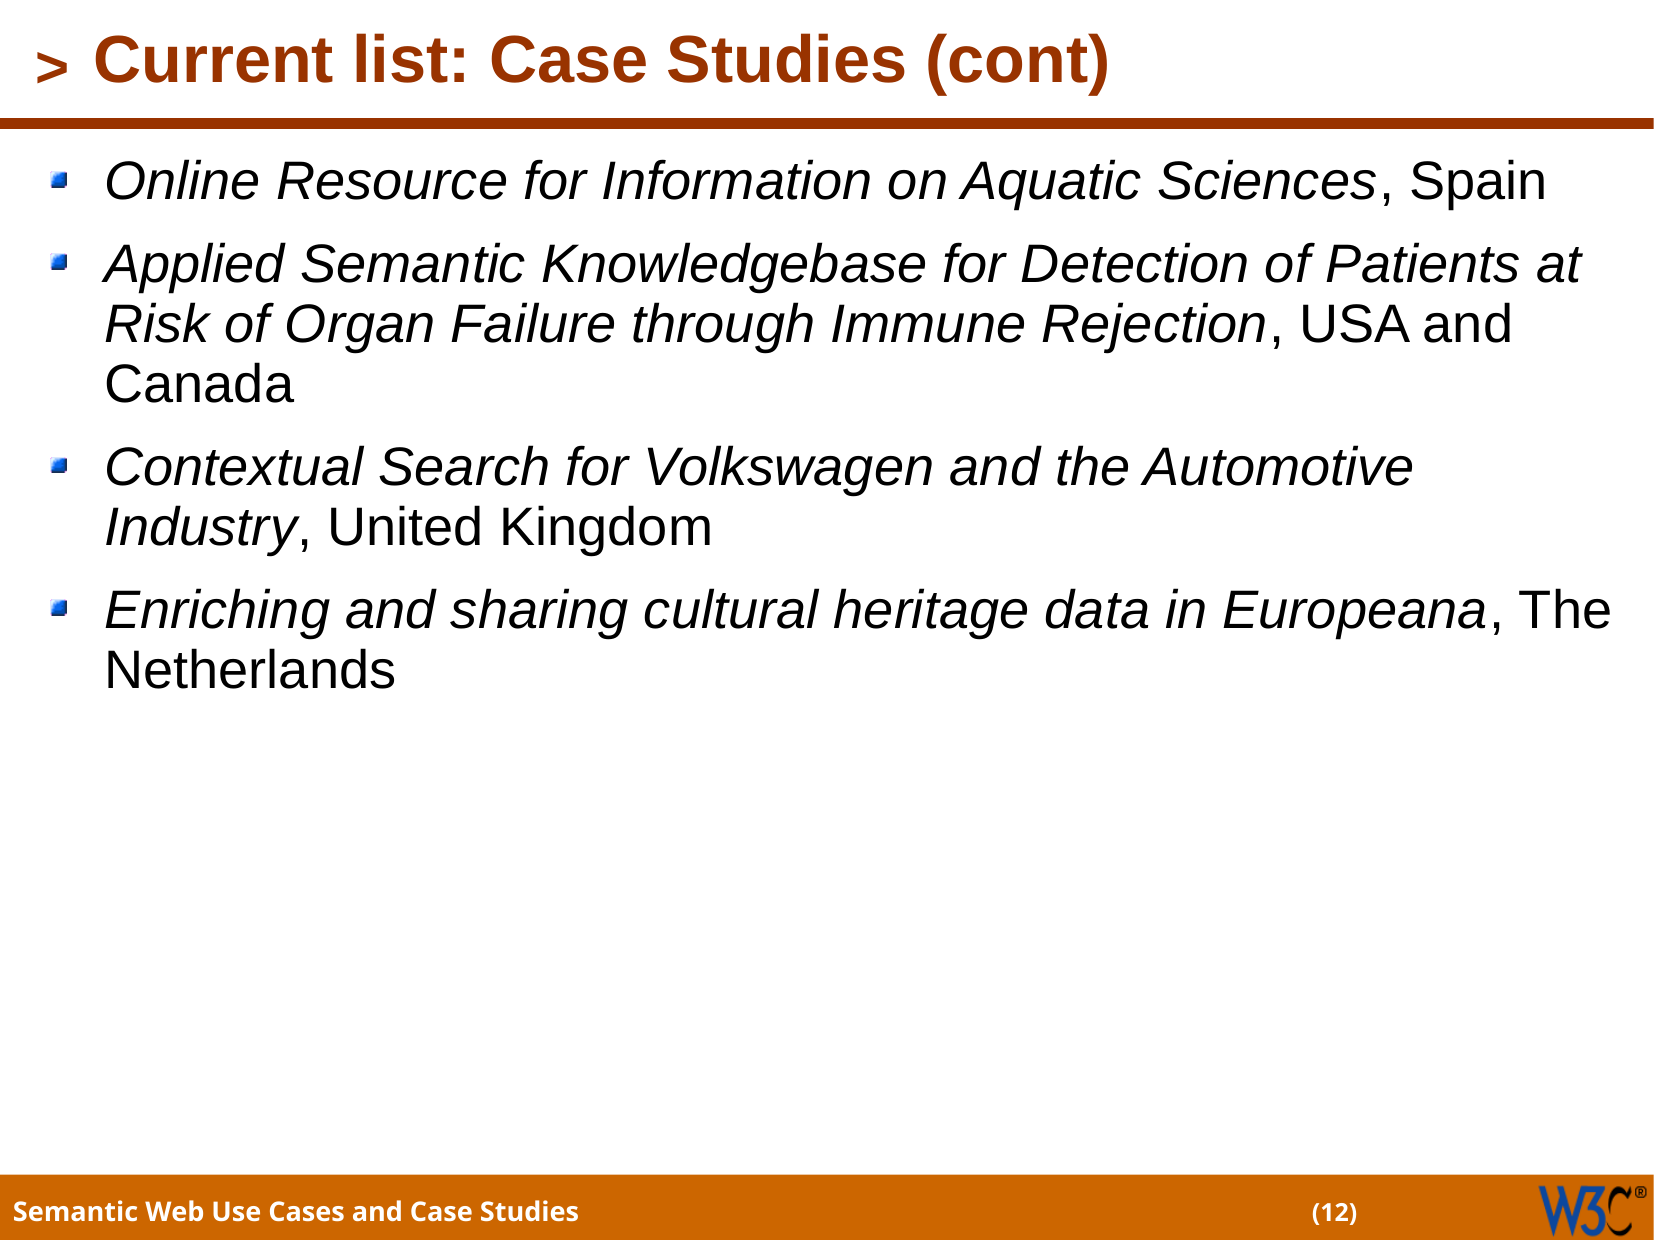

# Current list: Case Studies (cont)
Online Resource for Information on Aquatic Sciences, Spain
Applied Semantic Knowledgebase for Detection of Patients at Risk of Organ Failure through Immune Rejection, USA and Canada
Contextual Search for Volkswagen and the Automotive Industry, United Kingdom
Enriching and sharing cultural heritage data in Europeana, The Netherlands